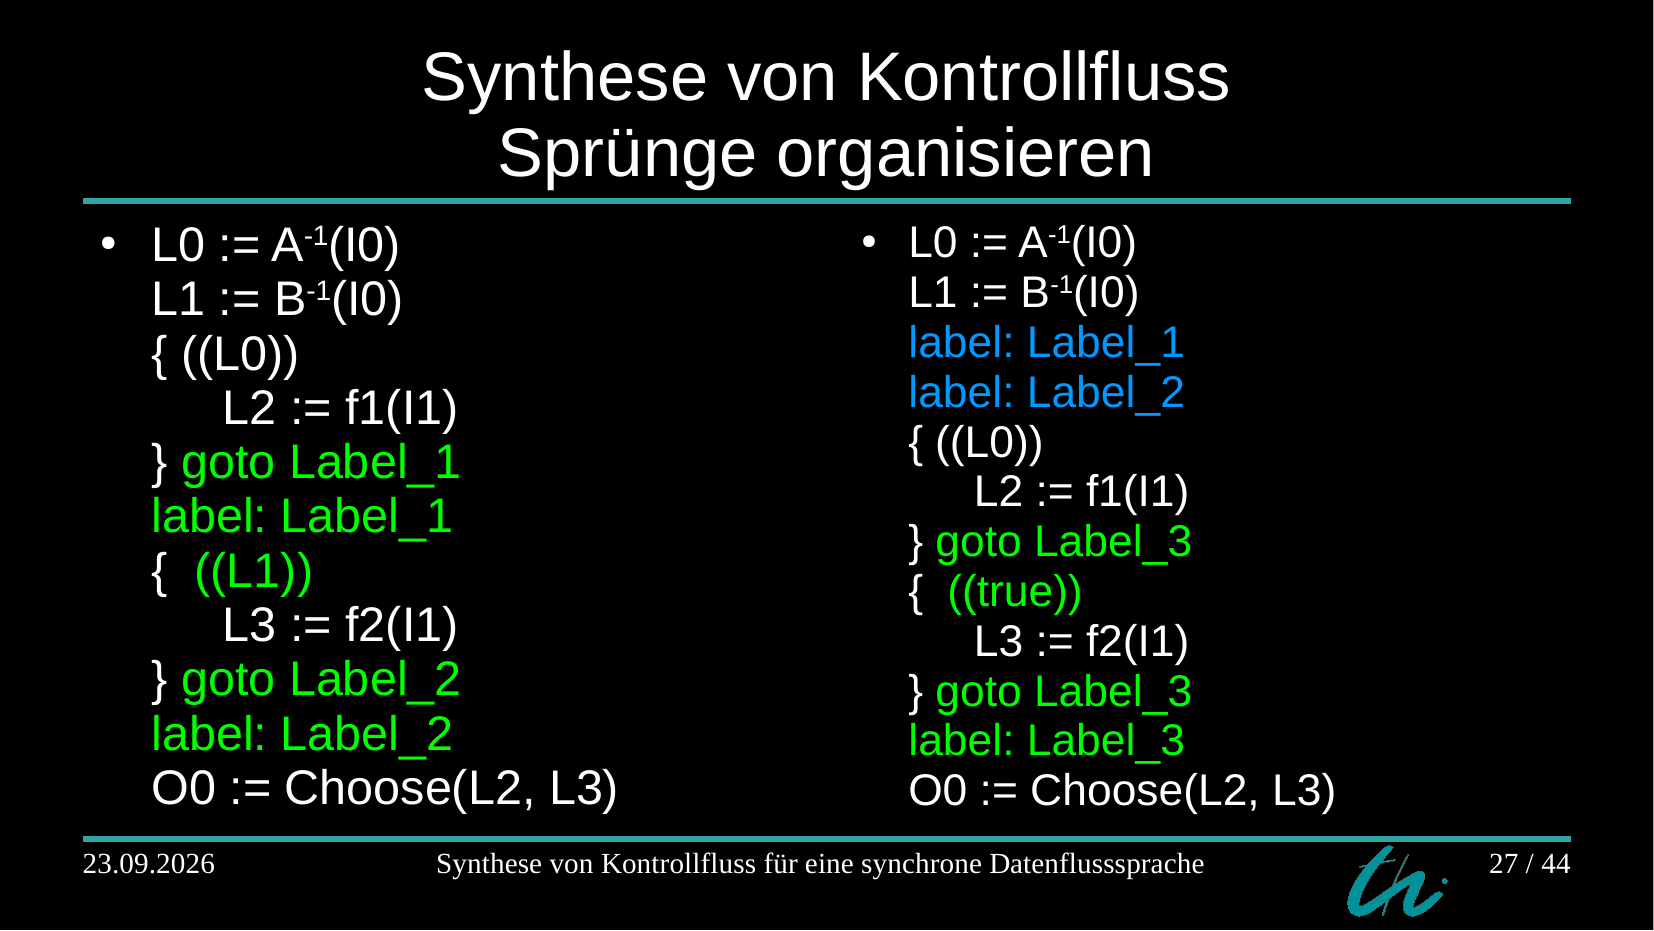

# Synthese von Kontrollfluss Sprünge organisieren
L0 := A-1(I0)
L1 := B-1(I0)
{ ((L0))
	L2 := f1(I1)
} goto Label_1
label: Label_1
{ ((L1))
	L3 := f2(I1)
} goto Label_2
label: Label_2
O0 := Choose(L2, L3)
L0 := A-1(I0)
L1 := B-1(I0)
label: Label_1
label: Label_2
{ ((L0))
	L2 := f1(I1)
} goto Label_3
{ ((true))
	L3 := f2(I1)
} goto Label_3
label: Label_3
O0 := Choose(L2, L3)
Synthese von Kontrollfluss für eine synchrone Datenflusssprache
27